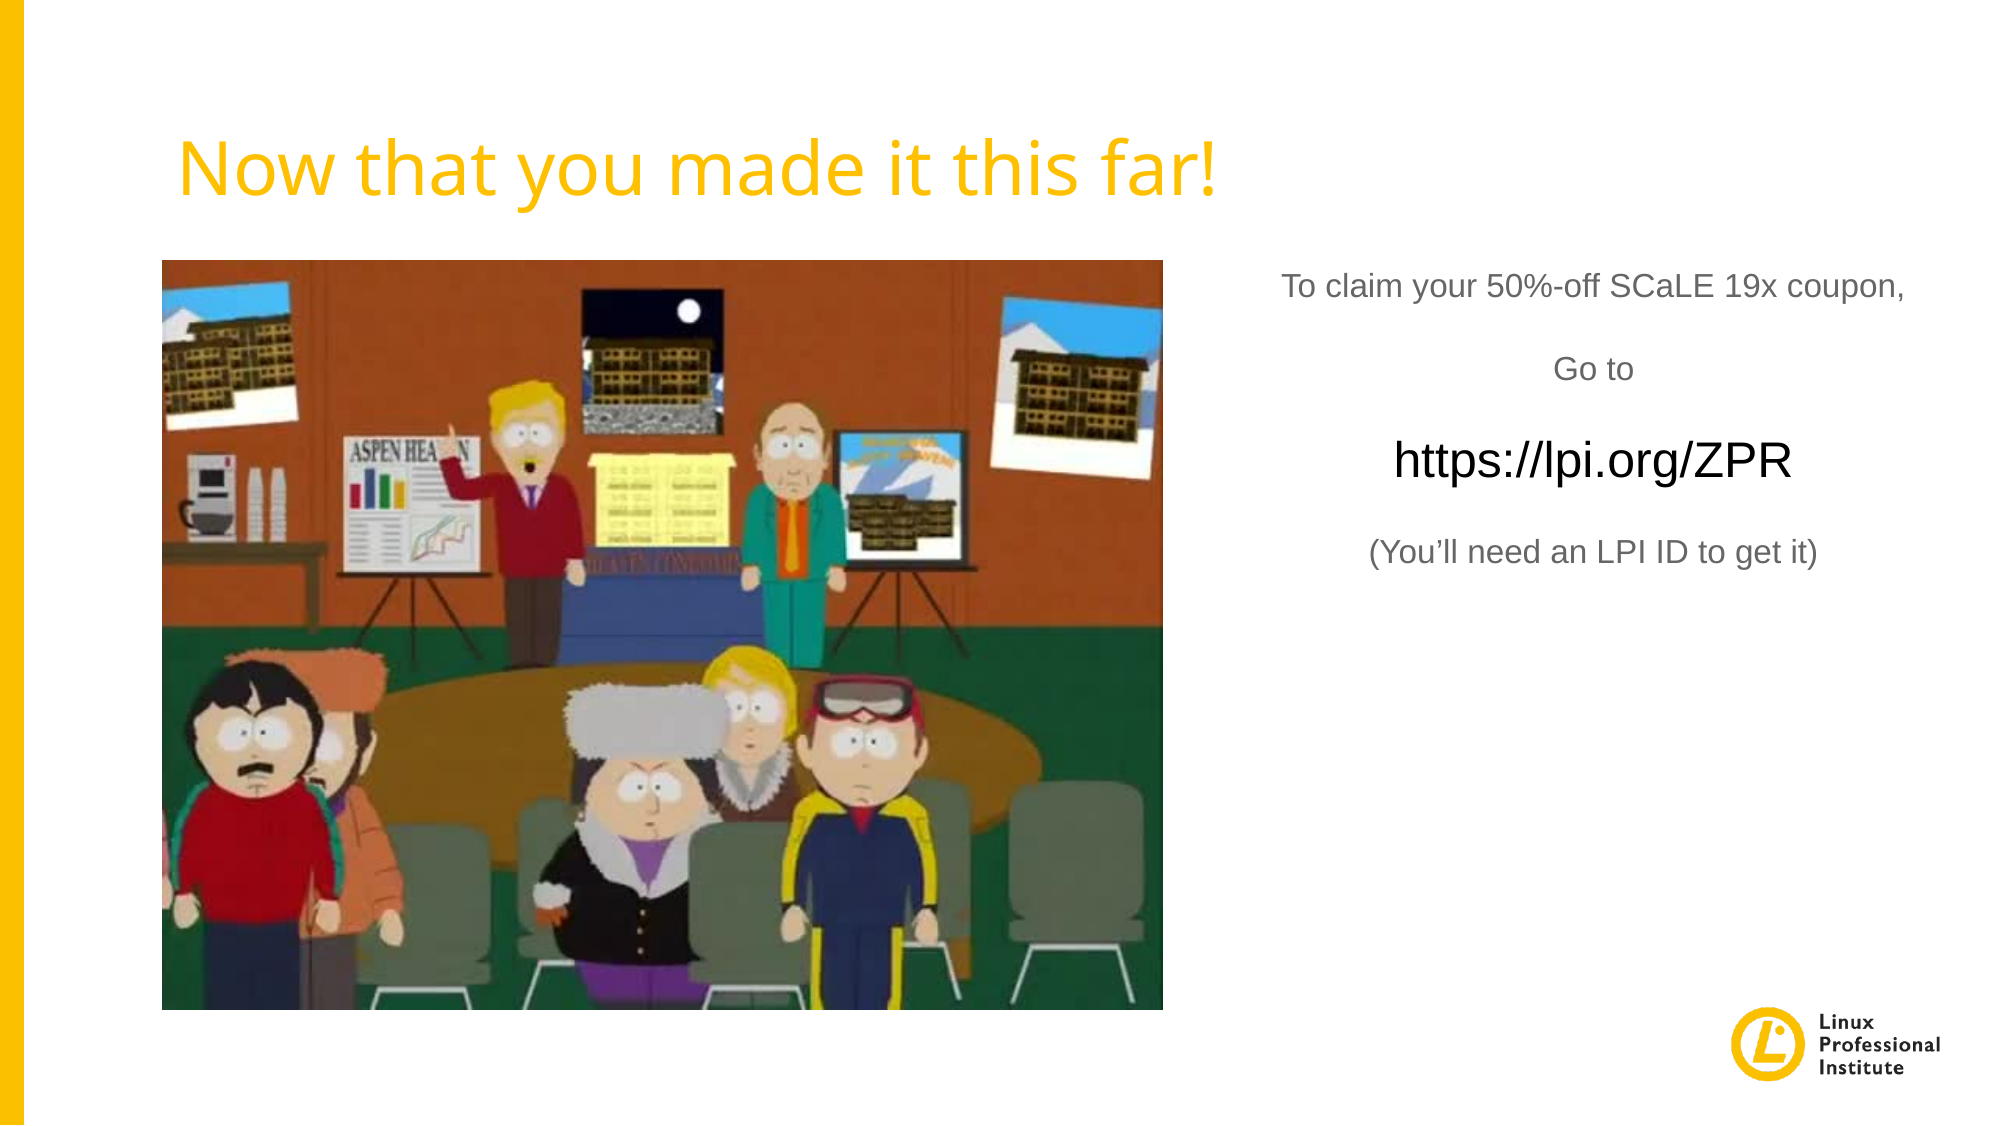

Now that you made it this far!
To claim your 50%-off SCaLE 19x coupon,
Go to
https://lpi.org/ZPR
(You’ll need an LPI ID to get it)